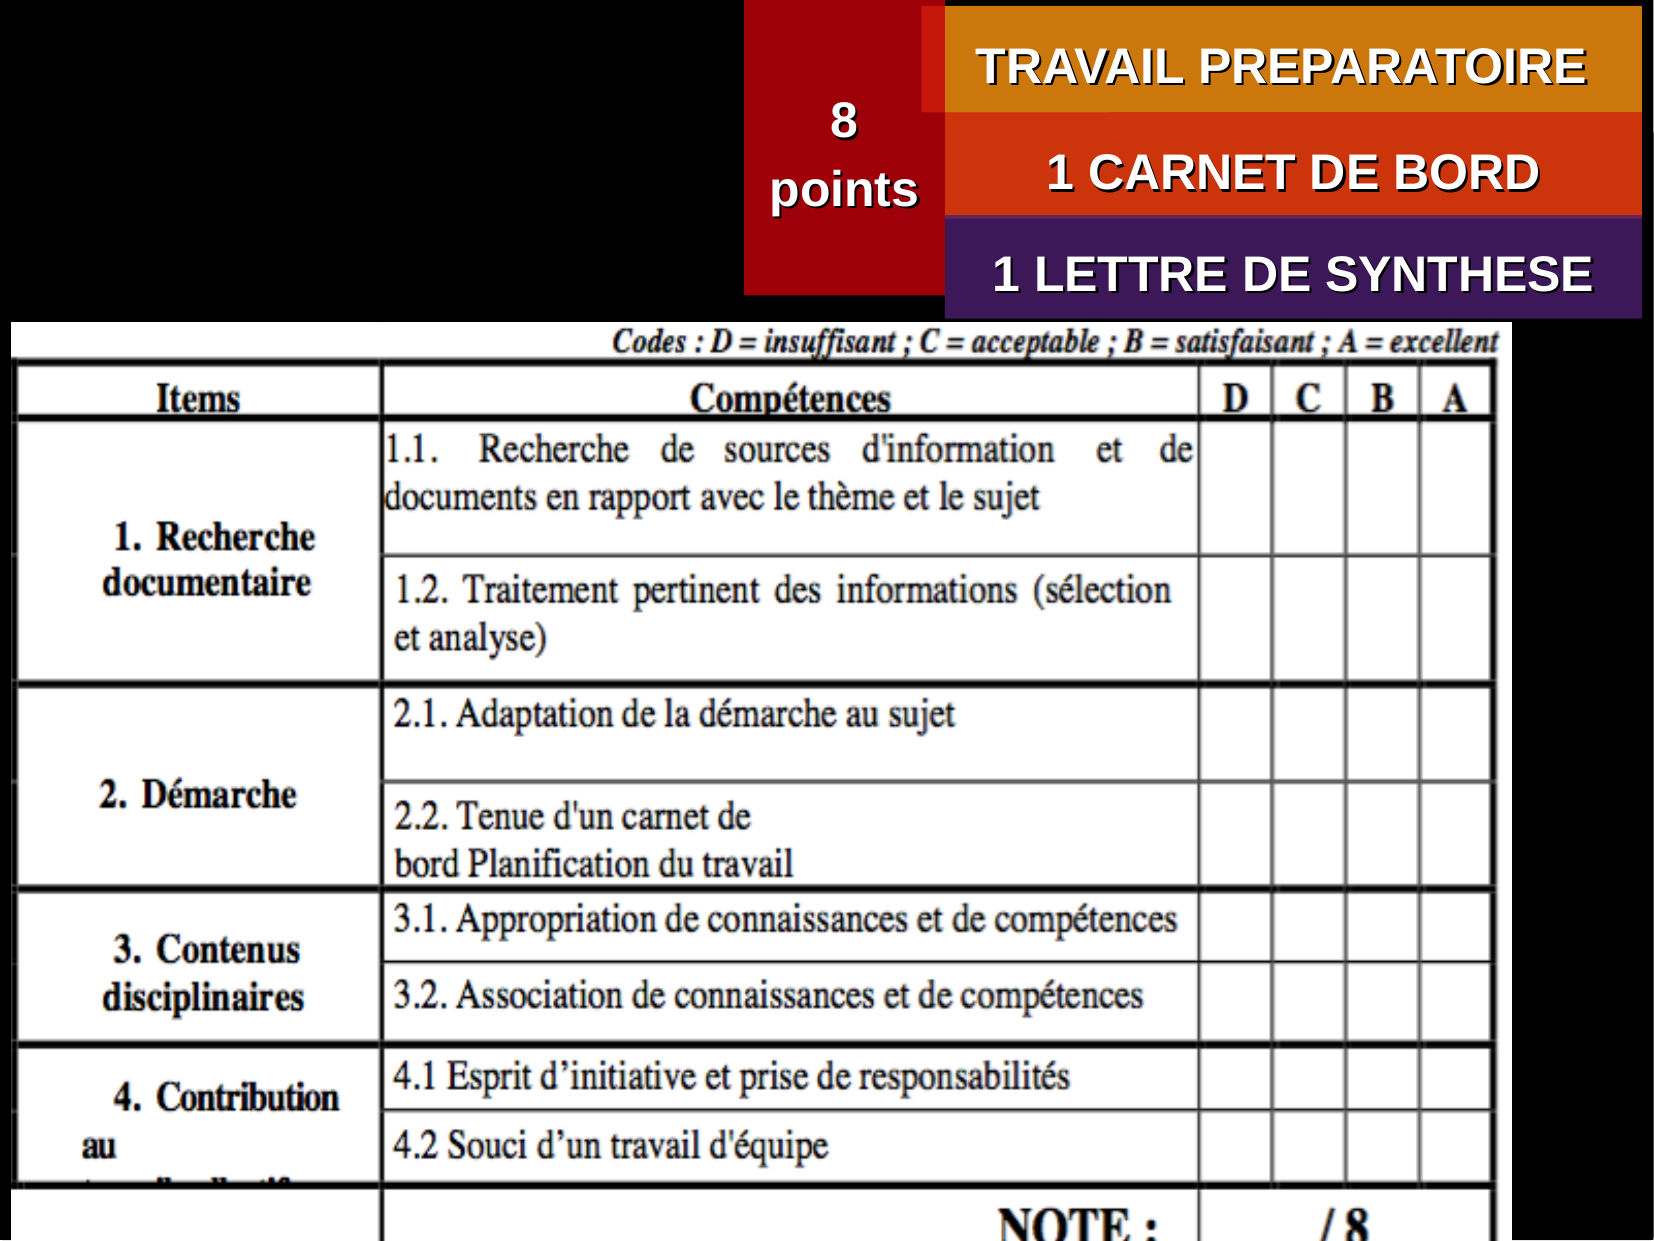

8 points
PREPARATION DU DOSSIER
Arrêté 12-6-2015
TRAVAIL PREPARATOIRE
1 CARNET DE BORD
1 LETTRE DE SYNTHESE